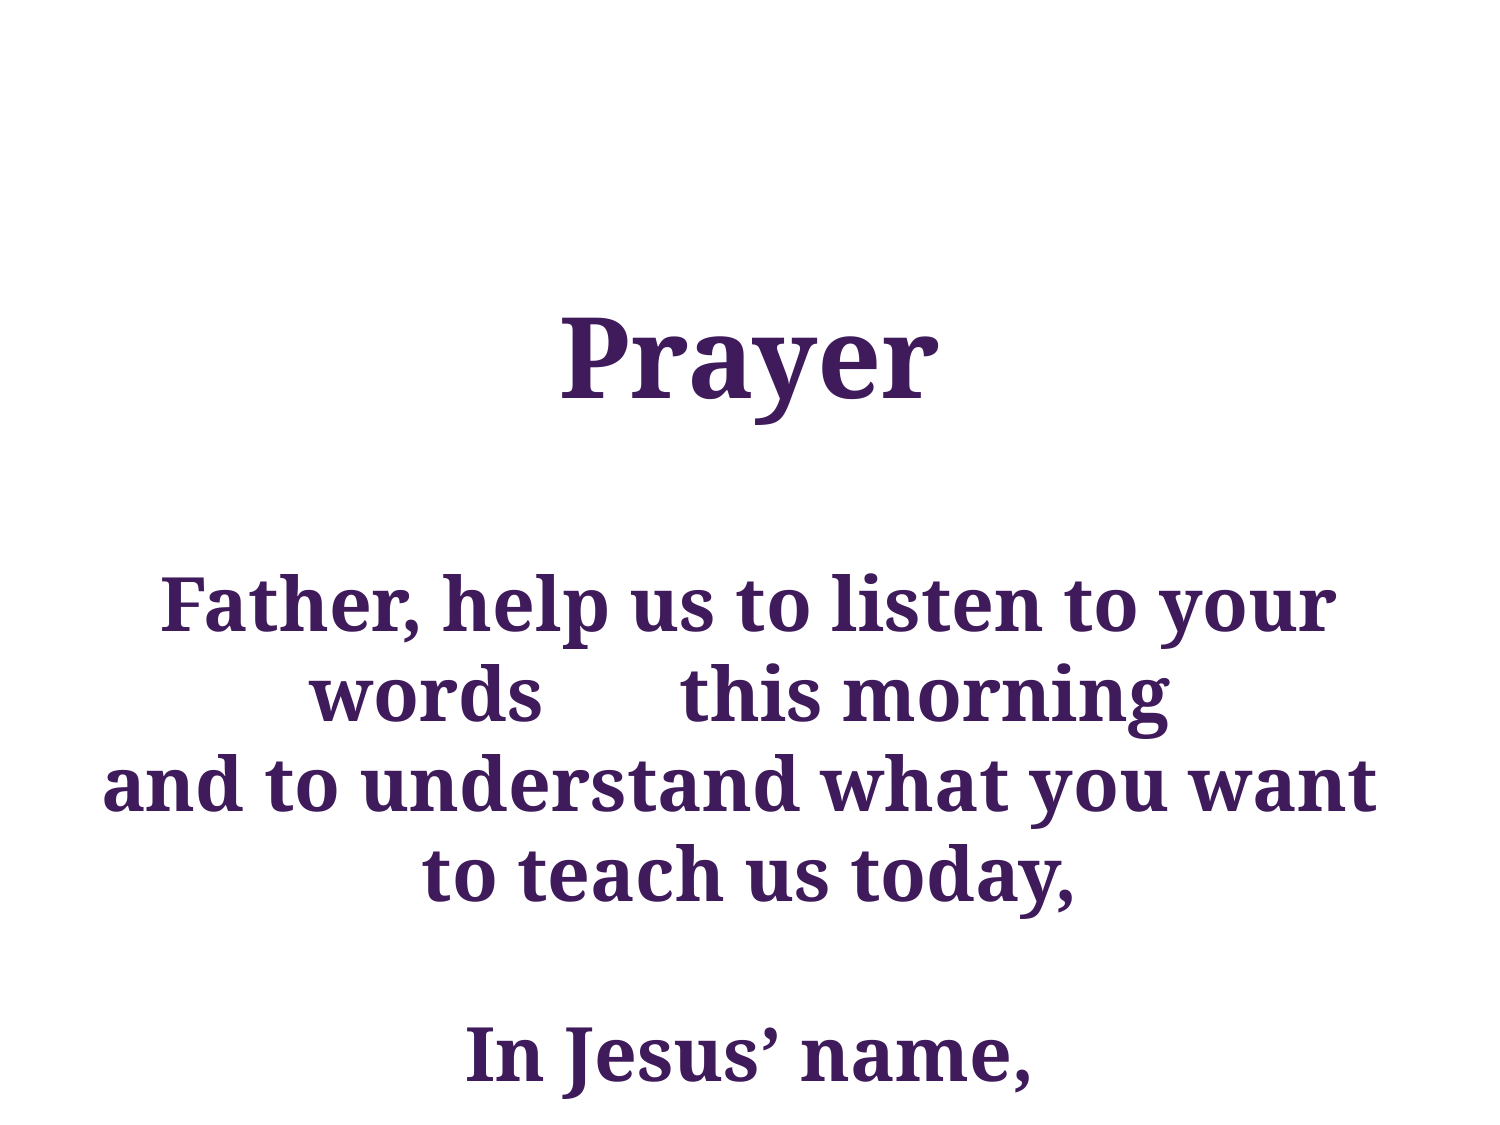

# Prayer Father, help us to listen to your words this morning and to understand what you want to teach us today, In Jesus’ name, Amen